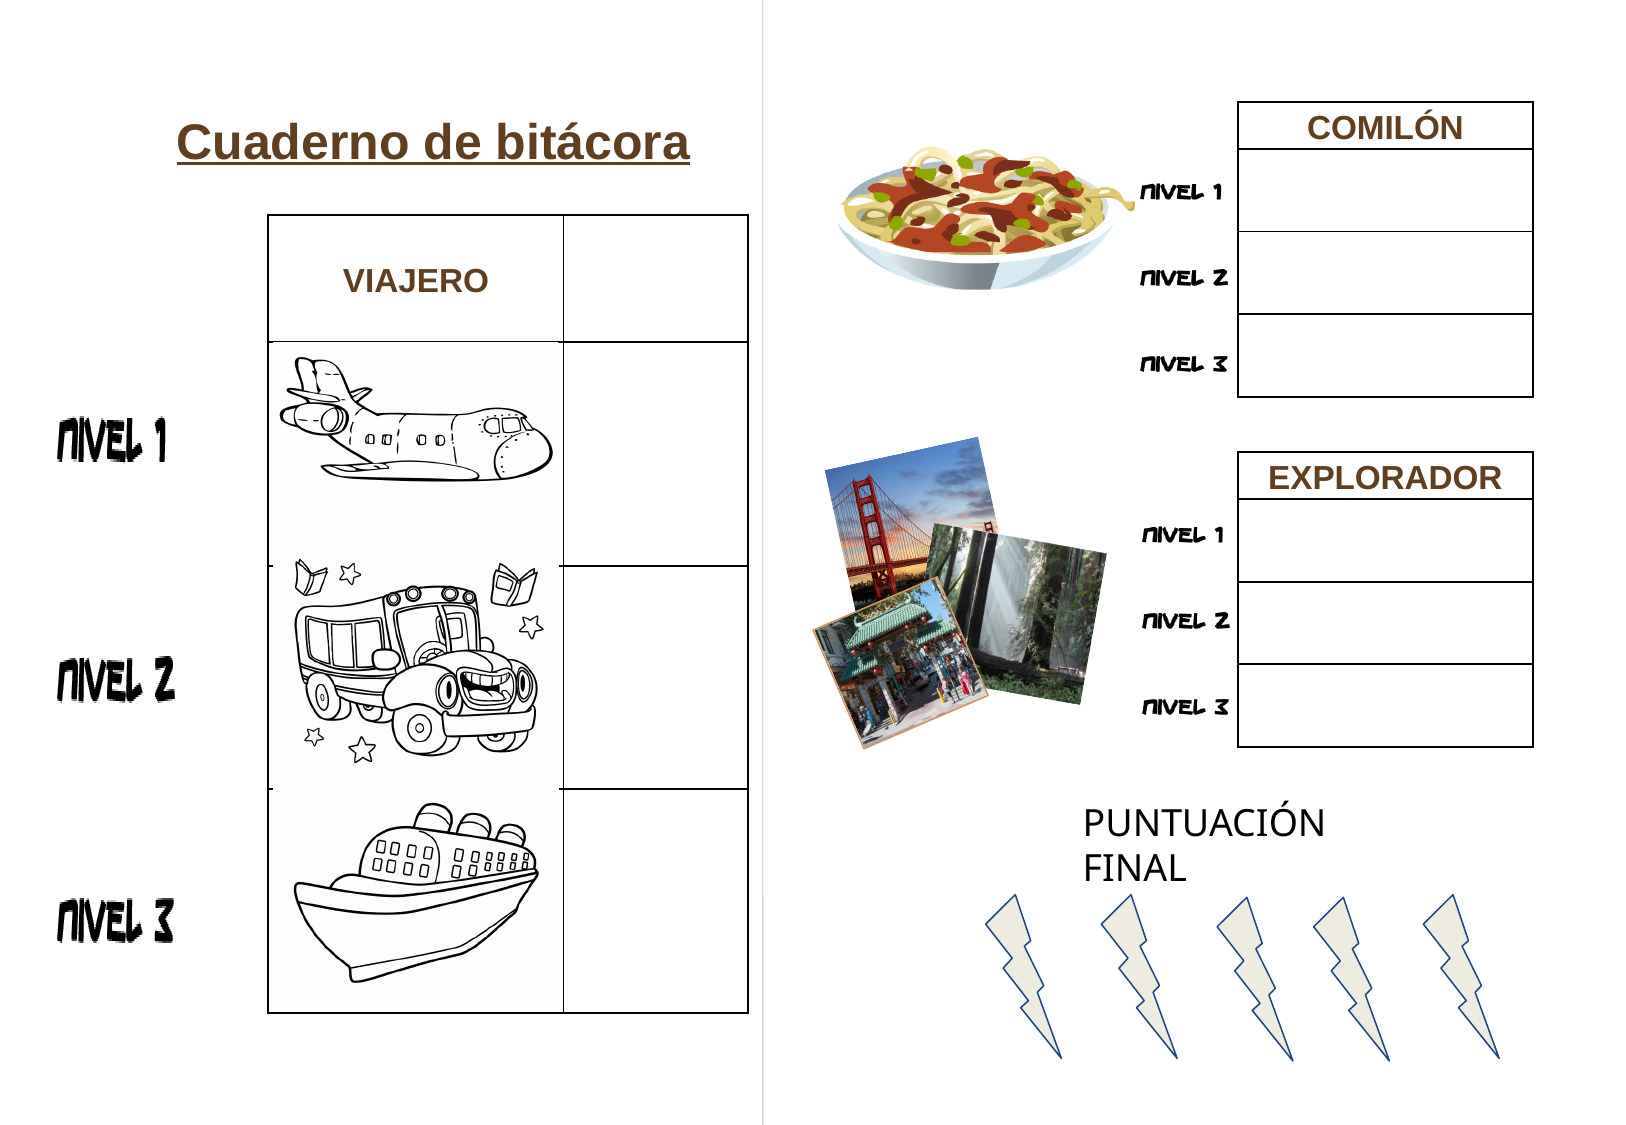

Cuaderno de bitácora
| COMILÓN |
| --- |
| |
| |
| |
| VIAJERO |
| --- |
| |
| |
| |
| |
| --- |
| |
| |
| |
| EXPLORADOR |
| --- |
| |
| |
| |
PUNTUACIÓN FINAL